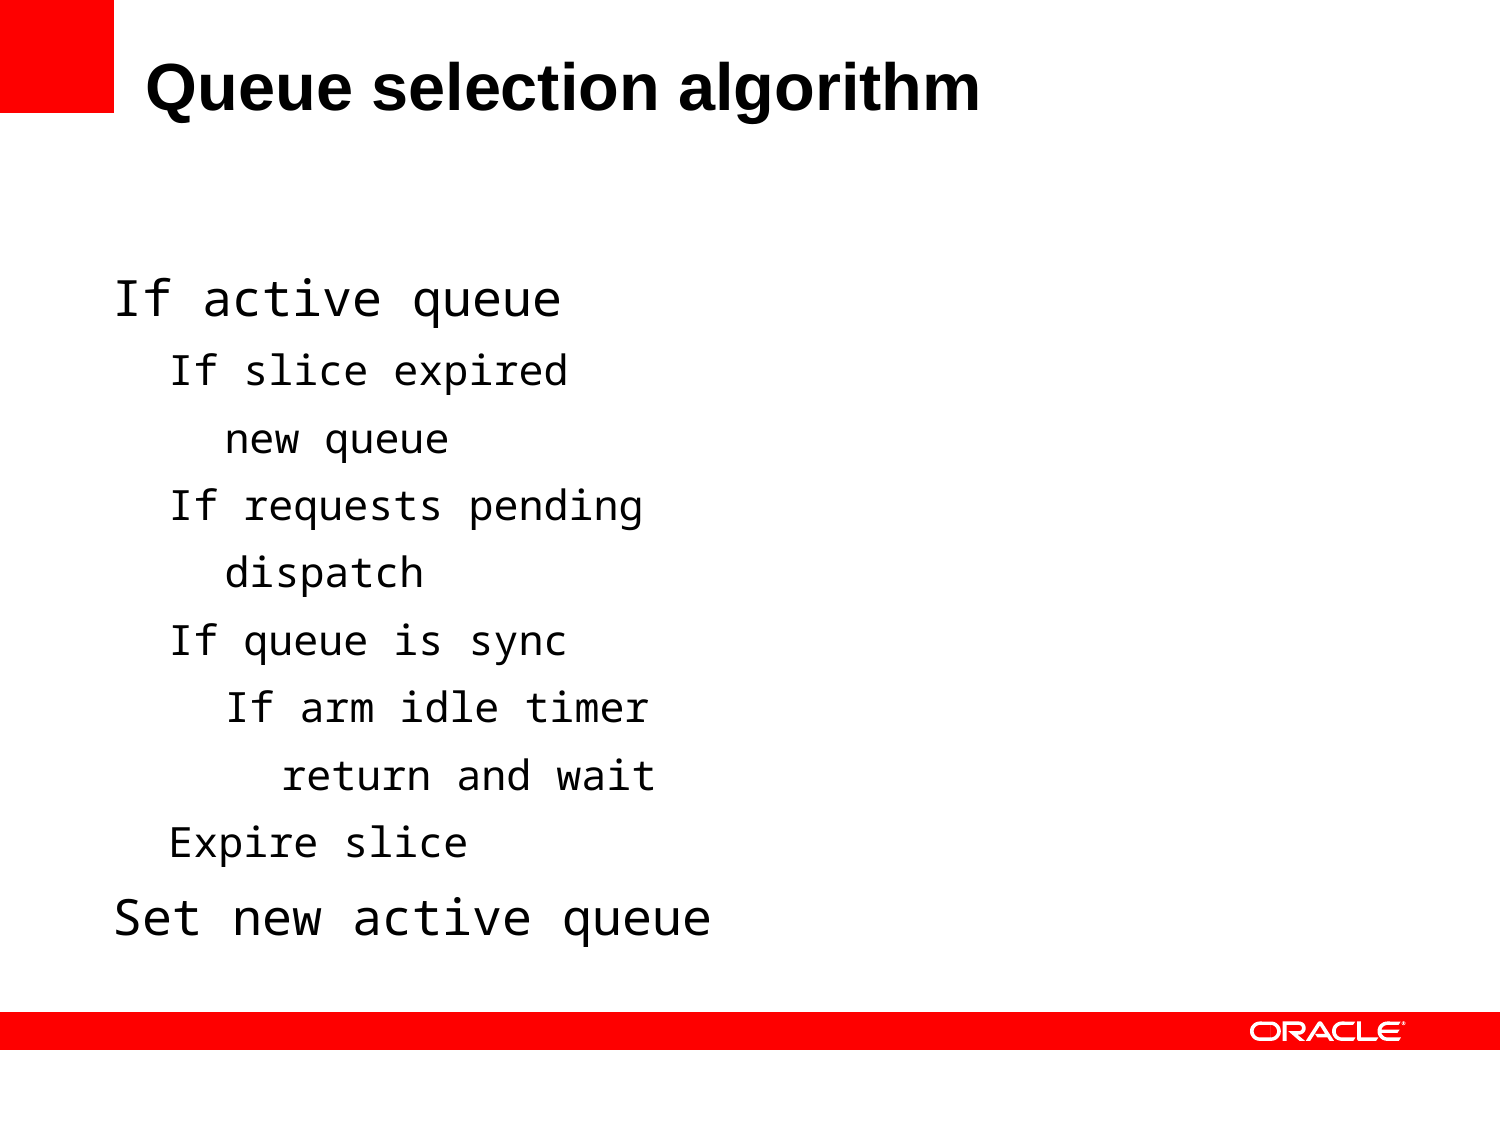

# Queue selection algorithm
If active queue
If slice expired
new queue
If requests pending
dispatch
If queue is sync
If arm idle timer
return and wait
Expire slice
Set new active queue